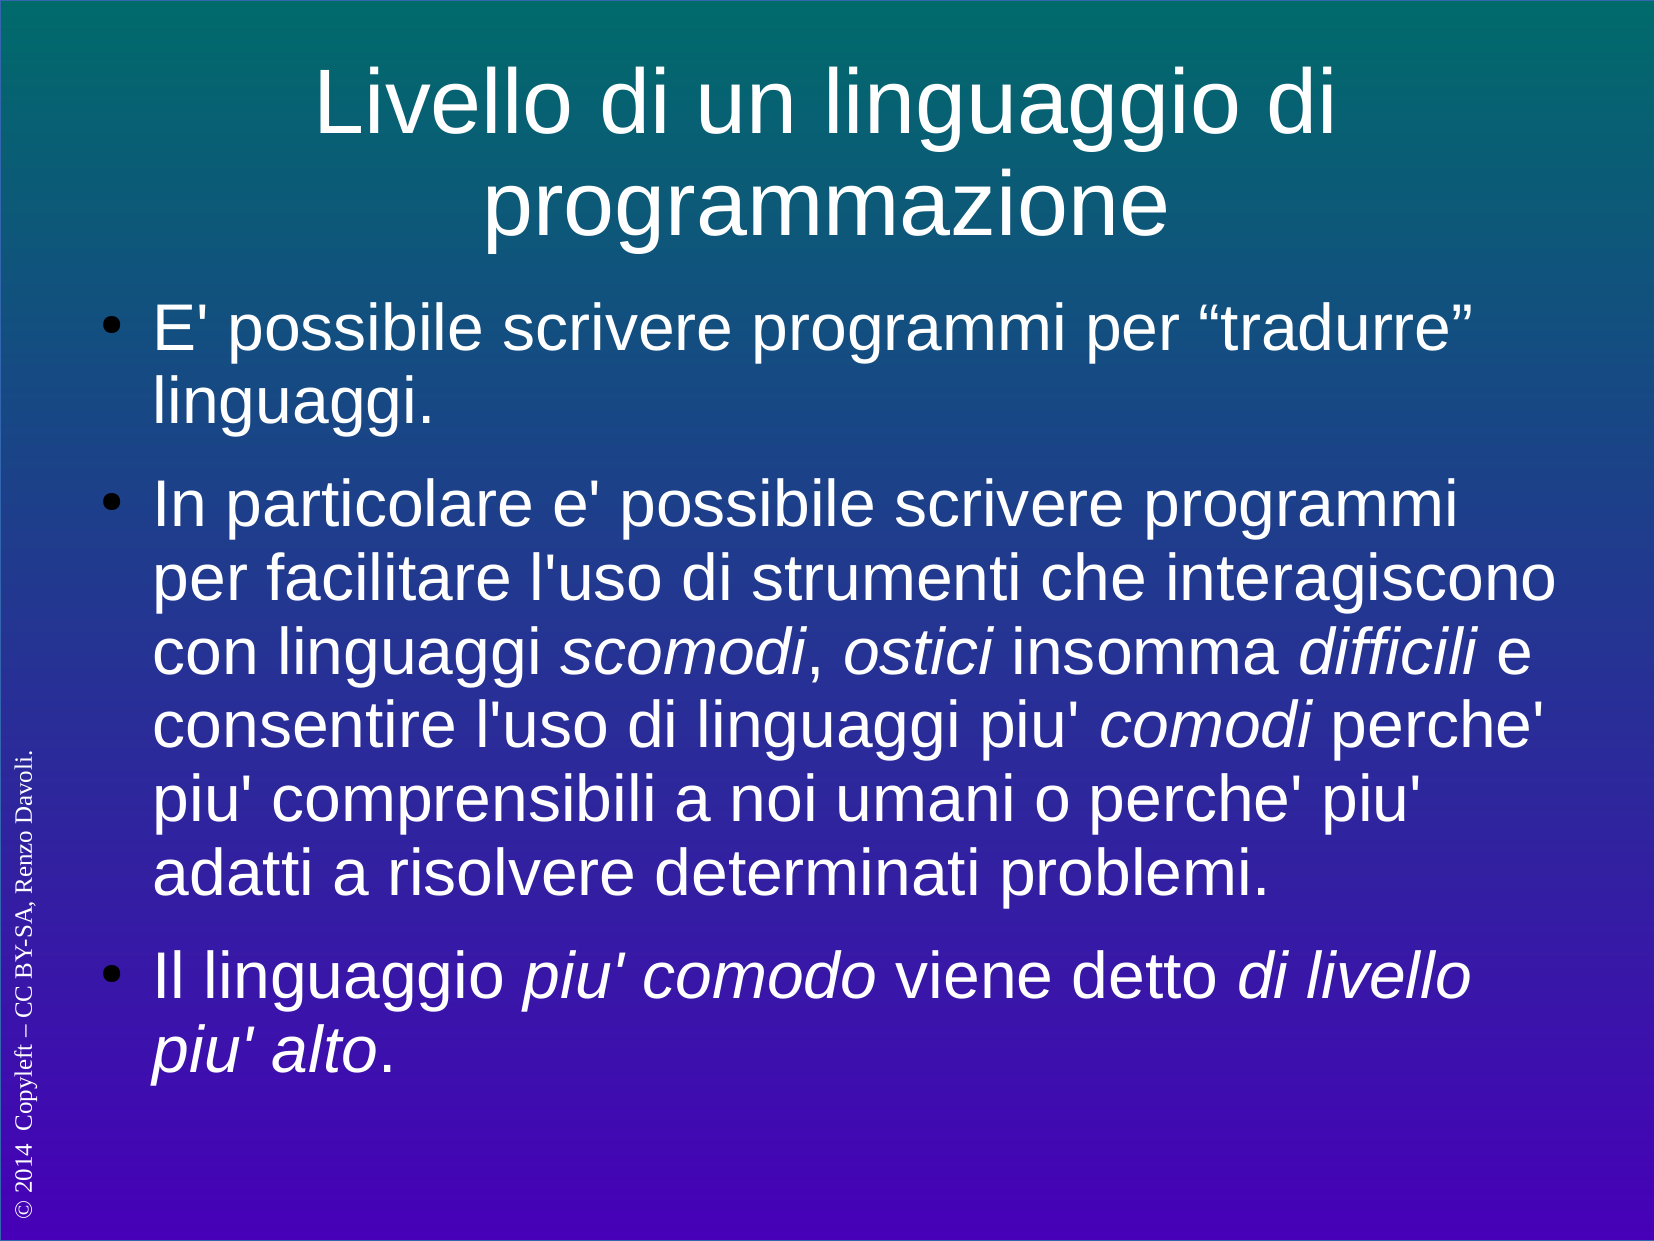

# Livello di un linguaggio di programmazione
E' possibile scrivere programmi per “tradurre” linguaggi.
In particolare e' possibile scrivere programmi per facilitare l'uso di strumenti che interagiscono con linguaggi scomodi, ostici insomma difficili e consentire l'uso di linguaggi piu' comodi perche' piu' comprensibili a noi umani o perche' piu' adatti a risolvere determinati problemi.
Il linguaggio piu' comodo viene detto di livello piu' alto.